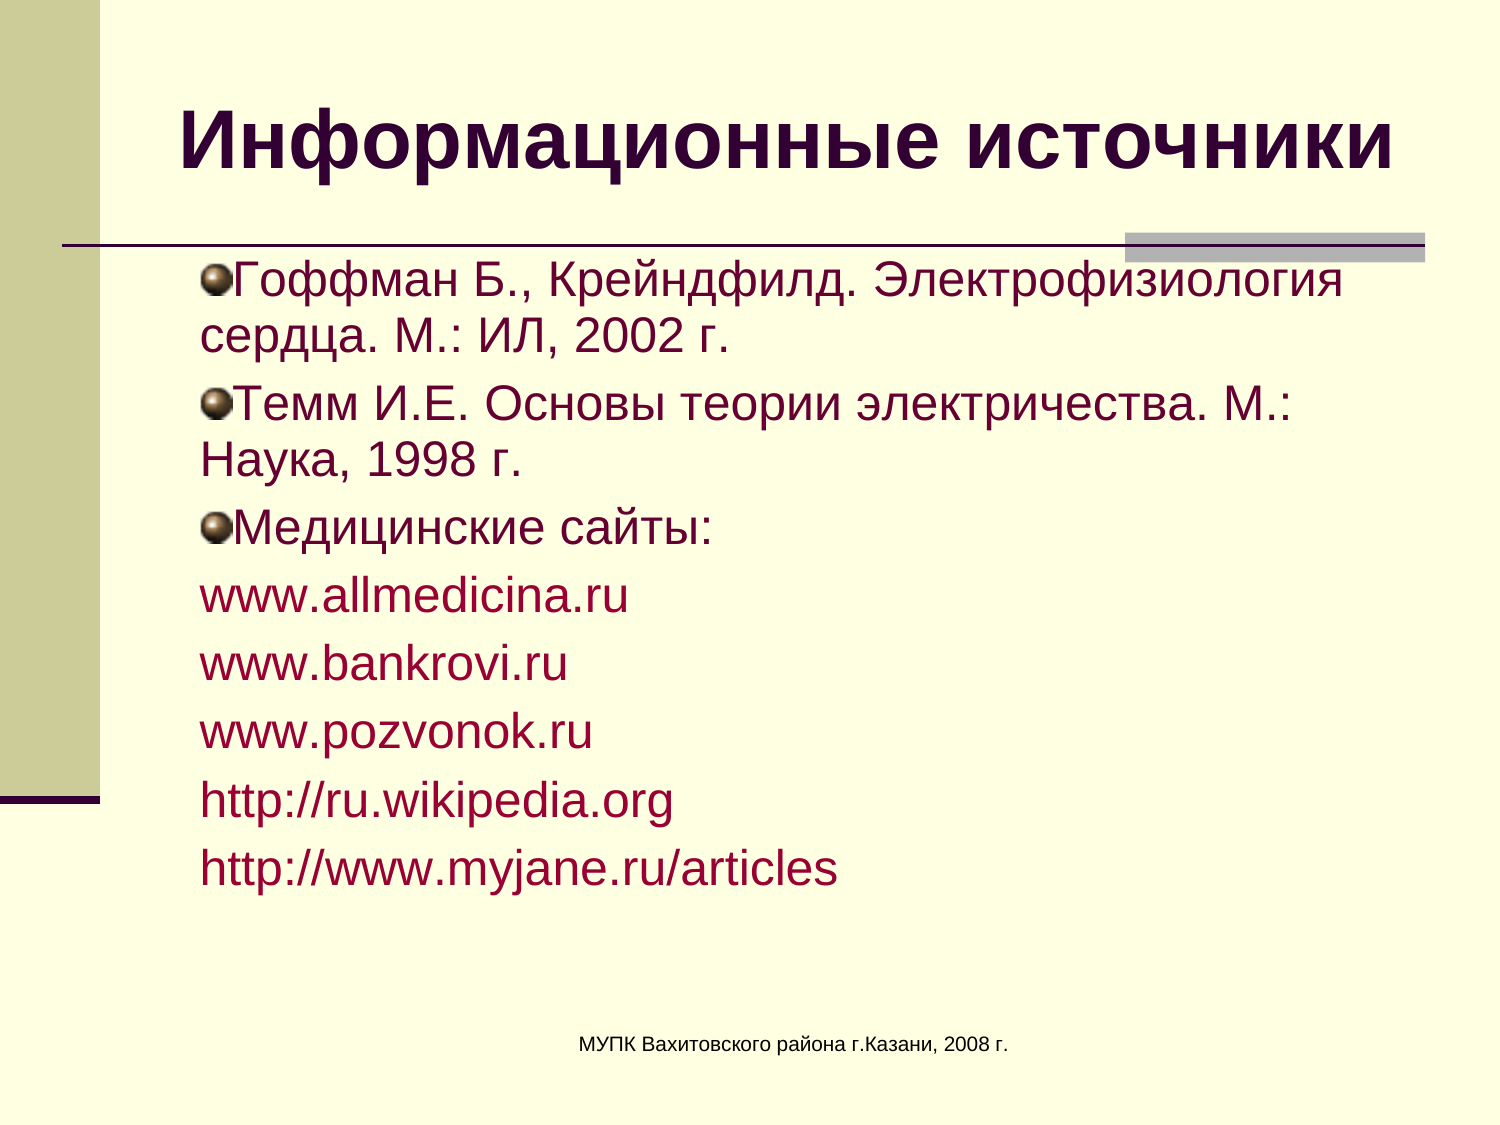

# Информационные источники
Гоффман Б., Крейндфилд. Электрофизиология сердца. М.: ИЛ, 2002 г.
Темм И.Е. Основы теории электричества. М.: Наука, 1998 г.
Медицинские сайты:
www.allmedicina.ru
www.bankrovi.ru
www.pozvonok.ru
http://ru.wikipedia.org
http://www.myjane.ru/articles
МУПК Вахитовского района г.Казани, 2008 г.